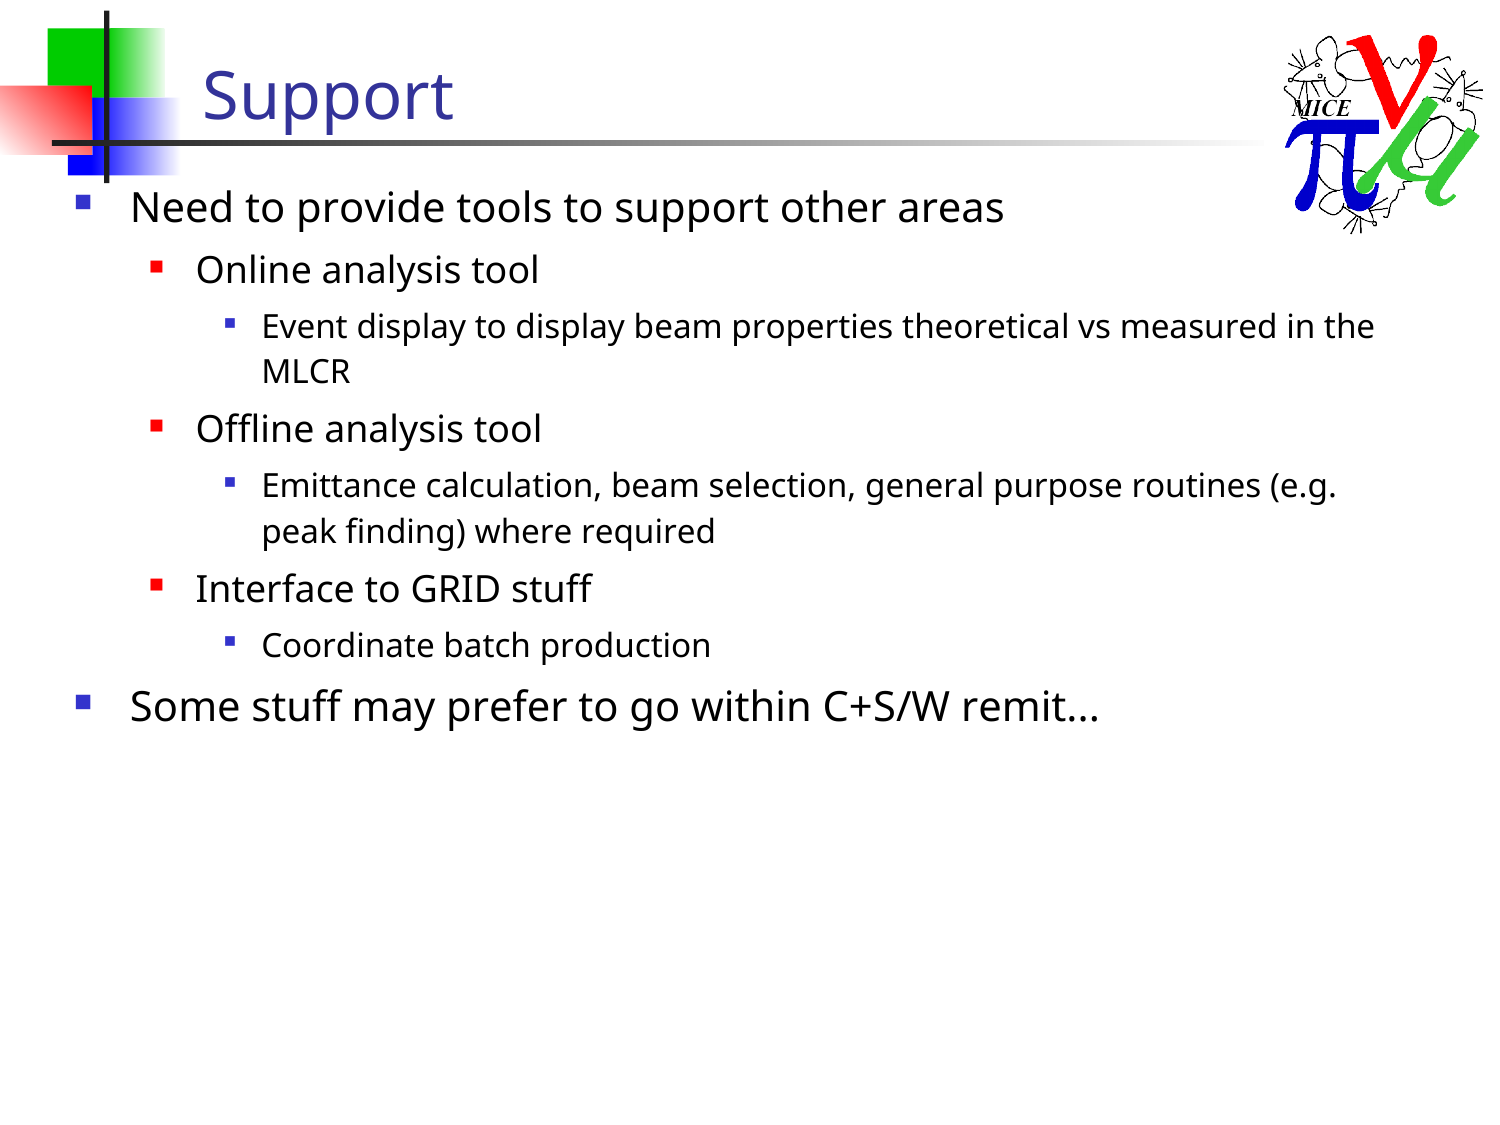

Support
# Need to provide tools to support other areas
Online analysis tool
Event display to display beam properties theoretical vs measured in the MLCR
Offline analysis tool
Emittance calculation, beam selection, general purpose routines (e.g. peak finding) where required
Interface to GRID stuff
Coordinate batch production
Some stuff may prefer to go within C+S/W remit...